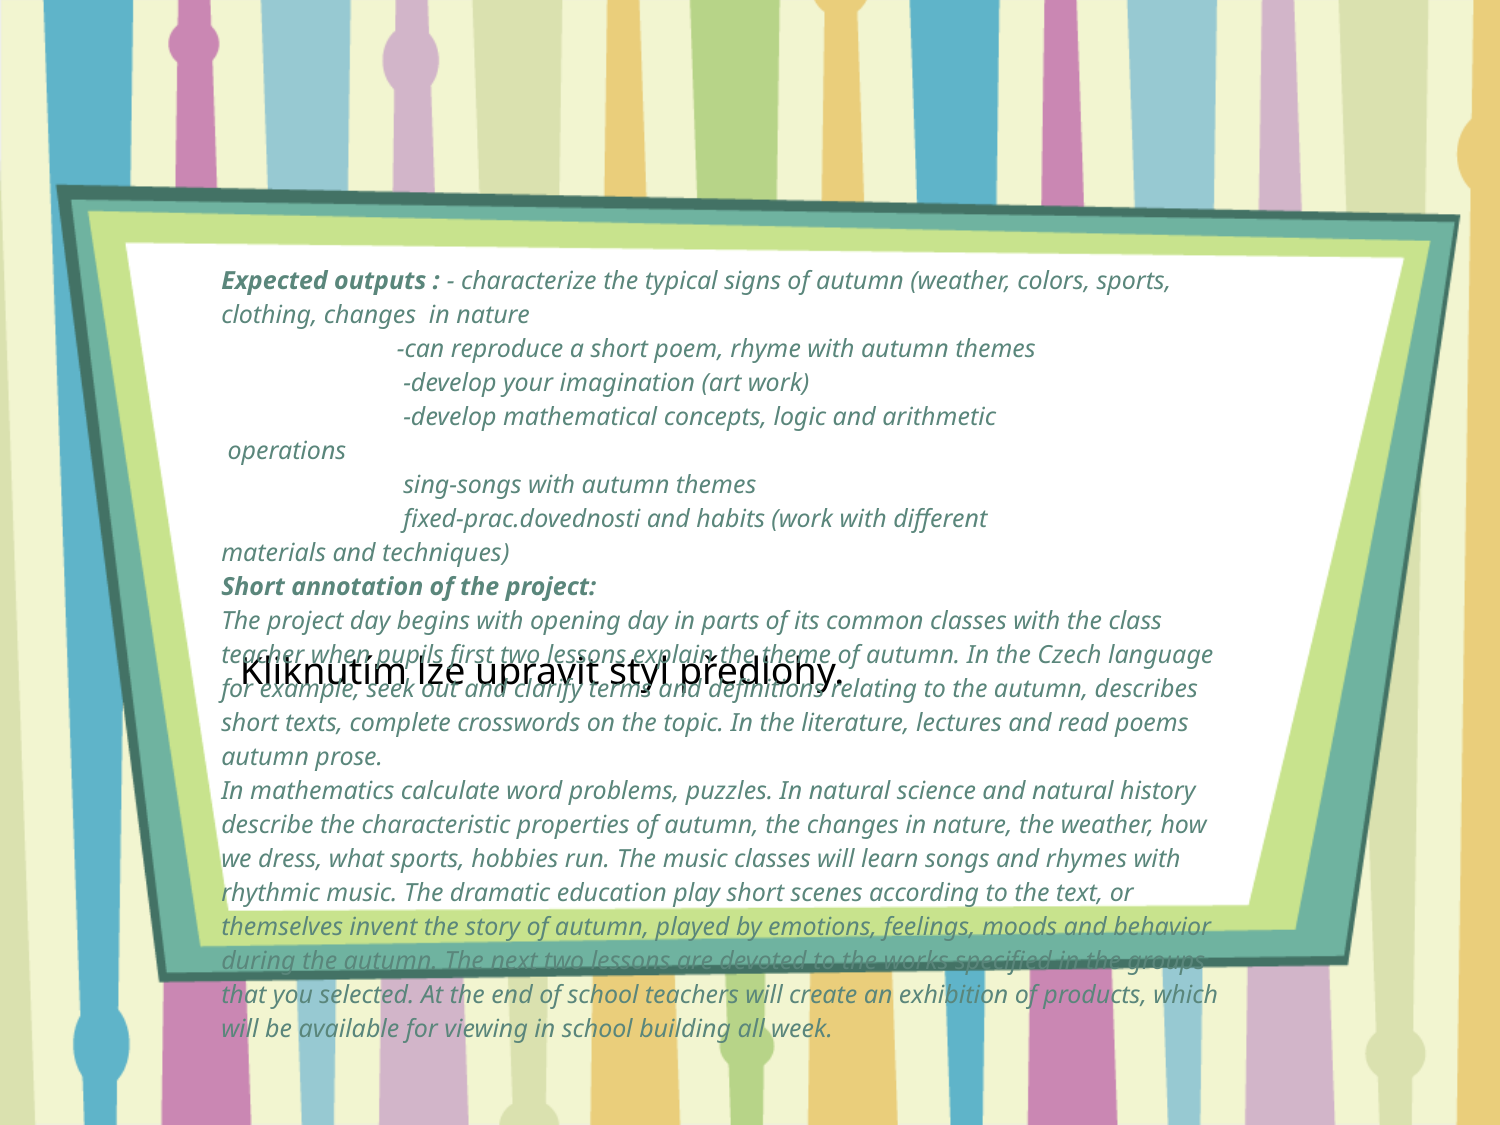

Expected outputs : - characterize the typical signs of autumn (weather, colors, sports, clothing, changes in nature
                   -can reproduce a short poem, rhyme with autumn themes
                            -develop your imagination (art work)
                            -develop mathematical concepts, logic and arithmetic operations
                            sing-songs with autumn themes
                            fixed-prac.dovednosti and habits (work with different materials and techniques)
Short annotation of the project:
The project day begins with opening day in parts of its common classes with the class teacher when pupils first two lessons explain the theme of autumn. In the Czech language for example, seek out and clarify terms and definitions relating to the autumn, describes short texts, complete crosswords on the topic. In the literature, lectures and read poems autumn prose.
In mathematics calculate word problems, puzzles. In natural science and natural history describe the characteristic properties of autumn, the changes in nature, the weather, how we dress, what sports, hobbies run. The music classes will learn songs and rhymes with rhythmic music. The dramatic education play short scenes according to the text, or themselves invent the story of autumn, played by emotions, feelings, moods and behavior during the autumn. The next two lessons are devoted to the works specified in the groups that you selected. At the end of school teachers will create an exhibition of products, which will be available for viewing in school building all week.